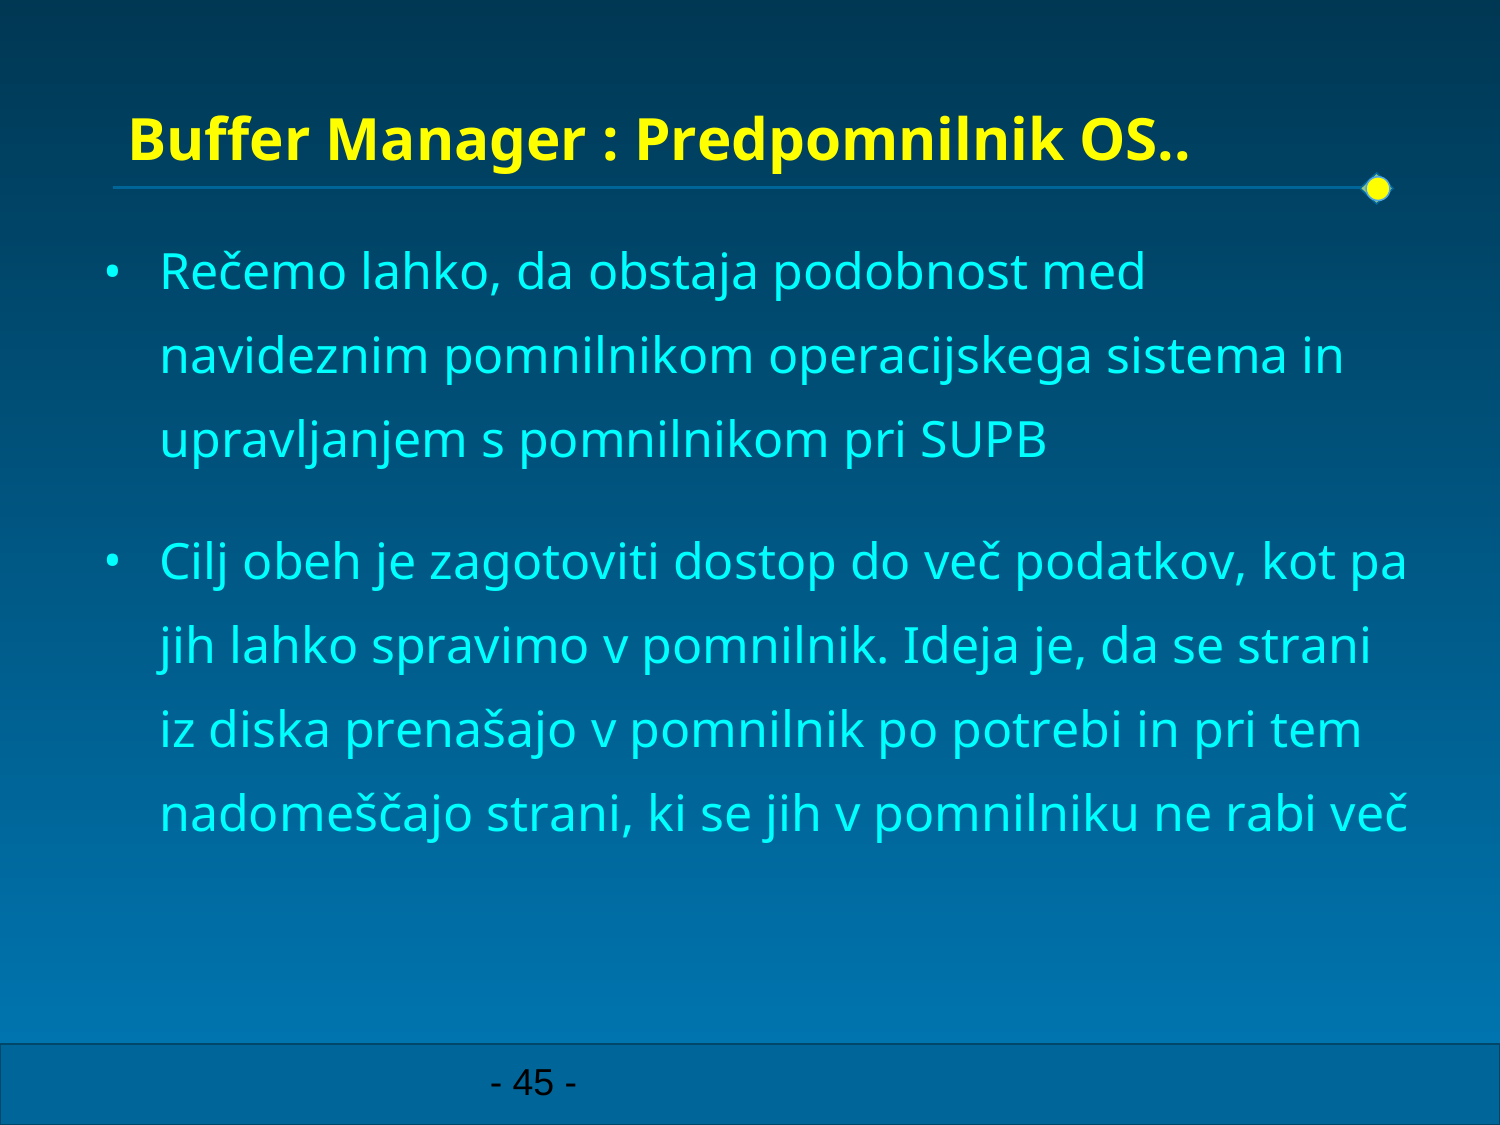

# Buffer Manager : Predpomnilnik OS..
Rečemo lahko, da obstaja podobnost med navideznim pomnilnikom operacijskega sistema in upravljanjem s pomnilnikom pri SUPB
Cilj obeh je zagotoviti dostop do več podatkov, kot pa jih lahko spravimo v pomnilnik. Ideja je, da se strani iz diska prenašajo v pomnilnik po potrebi in pri tem nadomeščajo strani, ki se jih v pomnilniku ne rabi več